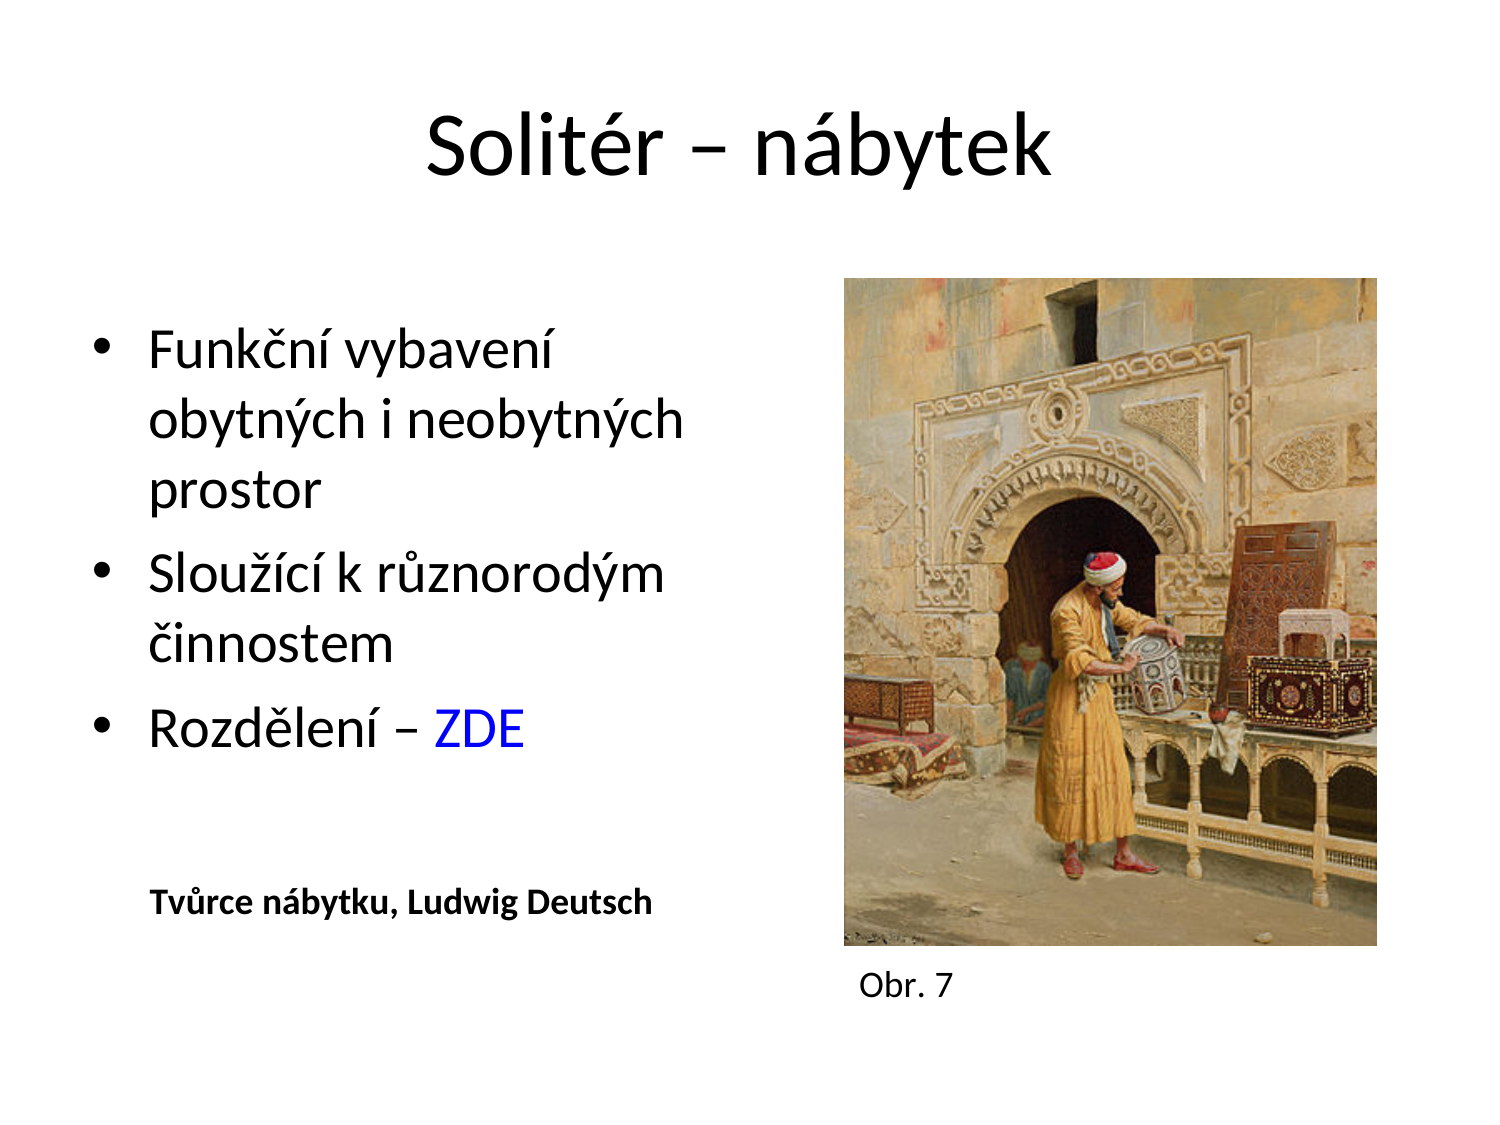

# Solitér – nábytek
Funkční vybavení obytných i neobytných prostor
Sloužící k různorodým činnostem
Rozdělení – ZDE
Tvůrce nábytku, Ludwig Deutsch
Obr. 7